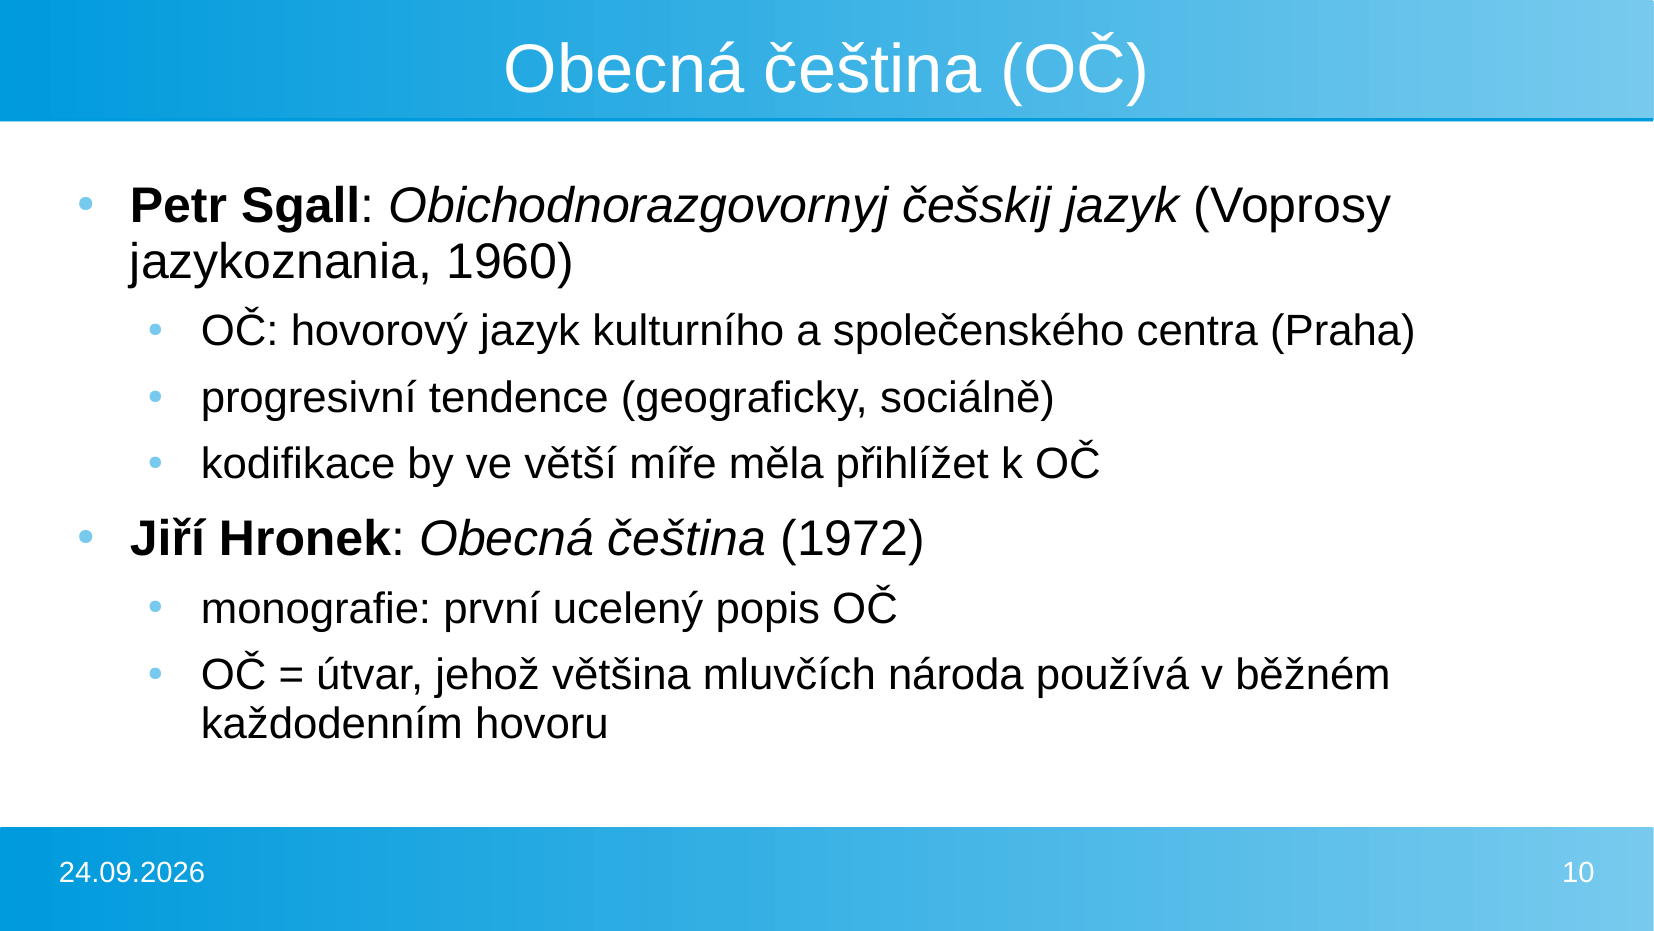

# Obecná čeština (OČ)
Petr Sgall: Obichodnorazgovornyj češskij jazyk (Voprosy jazykoznania, 1960)
OČ: hovorový jazyk kulturního a společenského centra (Praha)
progresivní tendence (geograficky, sociálně)
kodifikace by ve větší míře měla přihlížet k OČ
Jiří Hronek: Obecná čeština (1972)
monografie: první ucelený popis OČ
OČ = útvar, jehož většina mluvčích národa používá v běžném každodenním hovoru
10